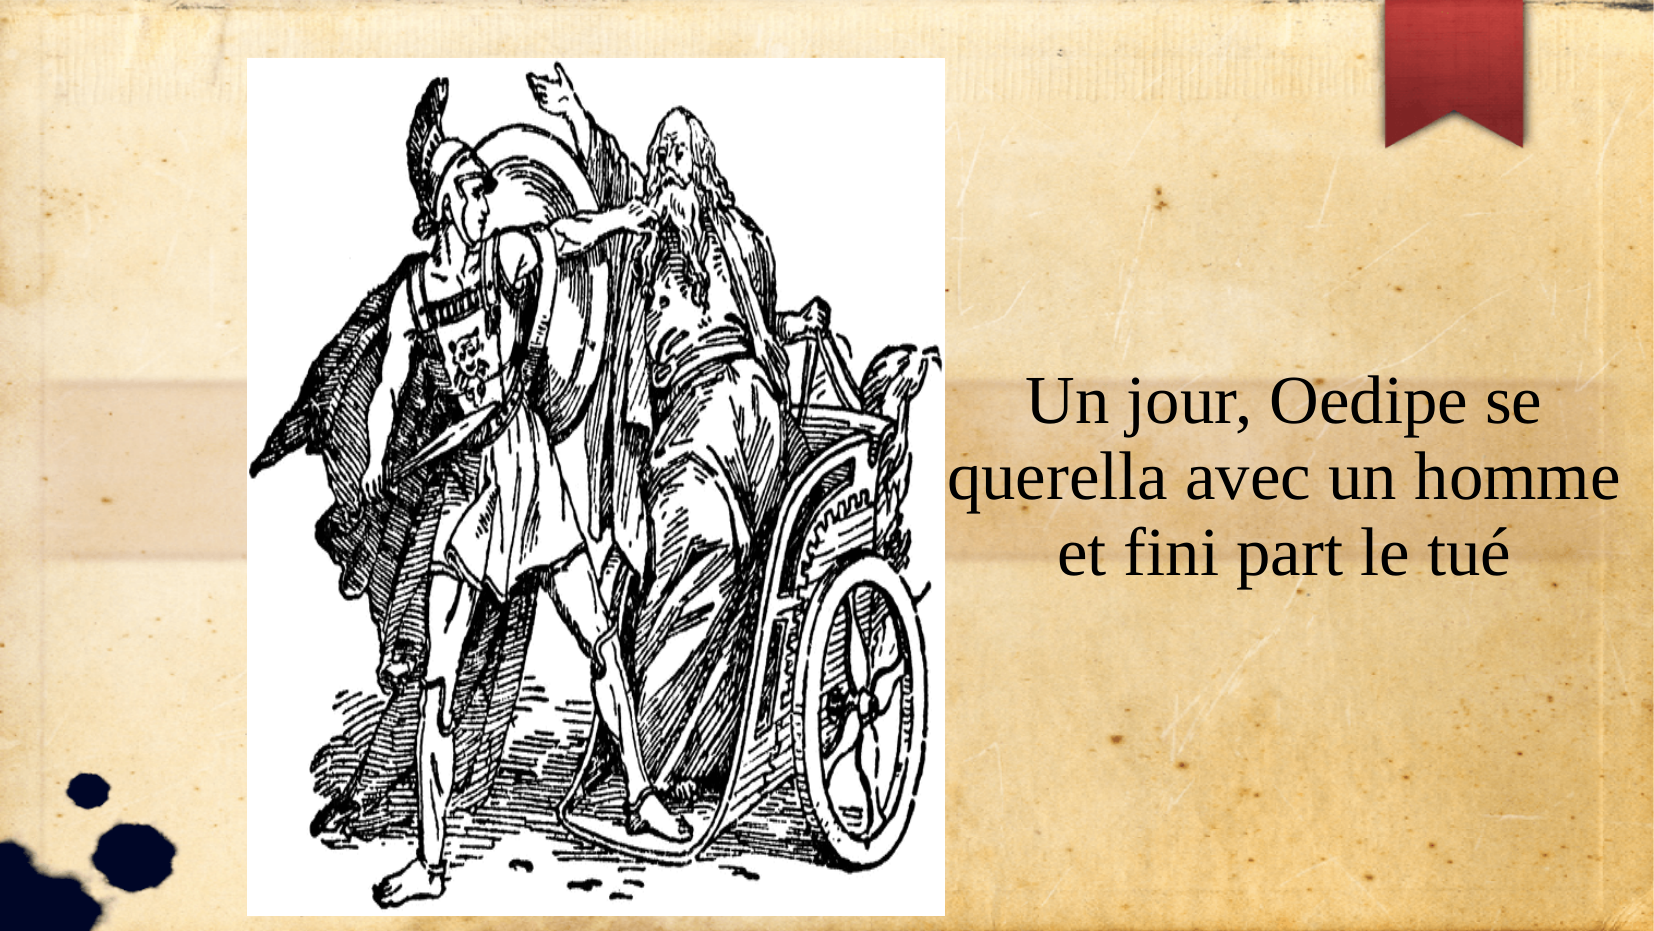

# Un jour, Oedipe se querella avec un homme et fini part le tué